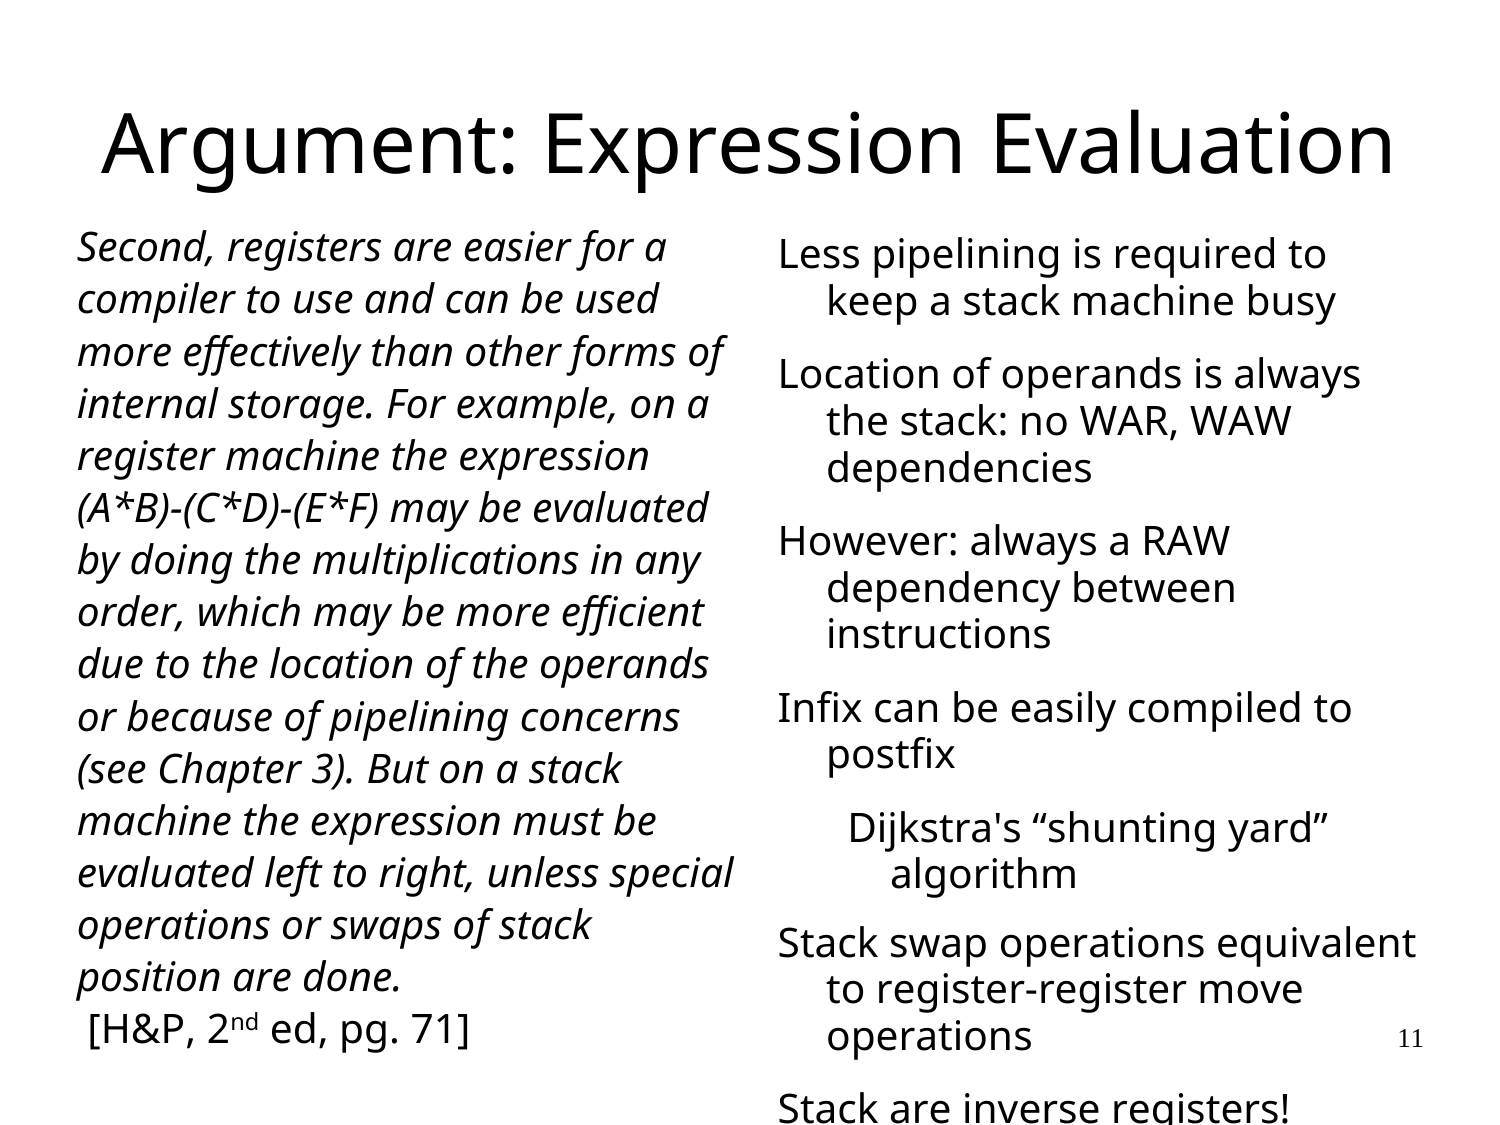

# Argument: Expression Evaluation
Second, registers are easier for a compiler to use and can be used more effectively than other forms of internal storage. For example, on a register machine the expression (A*B)-(C*D)-(E*F) may be evaluated by doing the multiplications in any order, which may be more efficient due to the location of the operands or because of pipelining concerns (see Chapter 3). But on a stack machine the expression must be evaluated left to right, unless special operations or swaps of stack position are done.
 [H&P, 2nd ed, pg. 71]
Less pipelining is required to keep a stack machine busy
Location of operands is always the stack: no WAR, WAW dependencies
However: always a RAW dependency between instructions
Infix can be easily compiled to postfix
Dijkstra's “shunting yard” algorithm
Stack swap operations equivalent to register-register move operations
Stack are inverse registers!
11